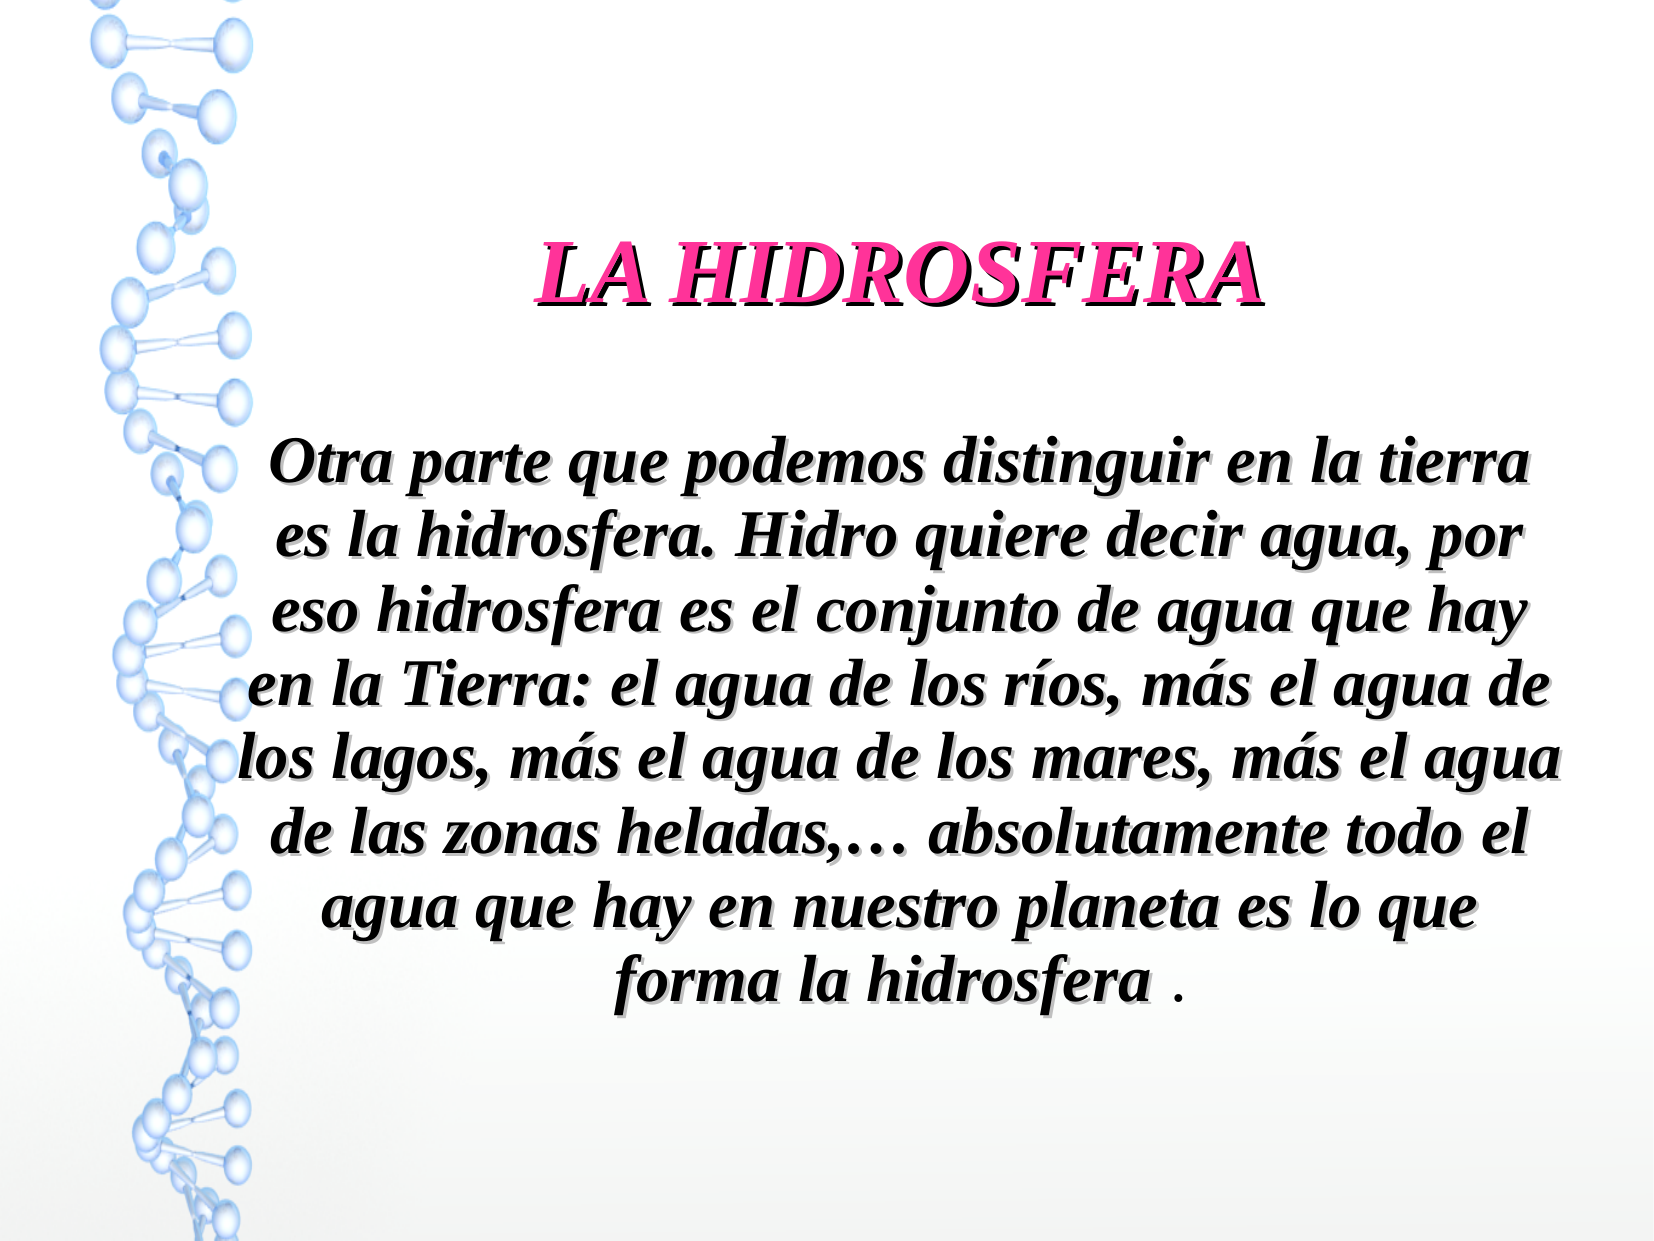

#
LA HIDROSFERA
Otra parte que podemos distinguir en la tierra es la hidrosfera. Hidro quiere decir agua, por eso hidrosfera es el conjunto de agua que hay en la Tierra: el agua de los ríos, más el agua de los lagos, más el agua de los mares, más el agua de las zonas heladas,… absolutamente todo el agua que hay en nuestro planeta es lo que forma la hidrosfera .